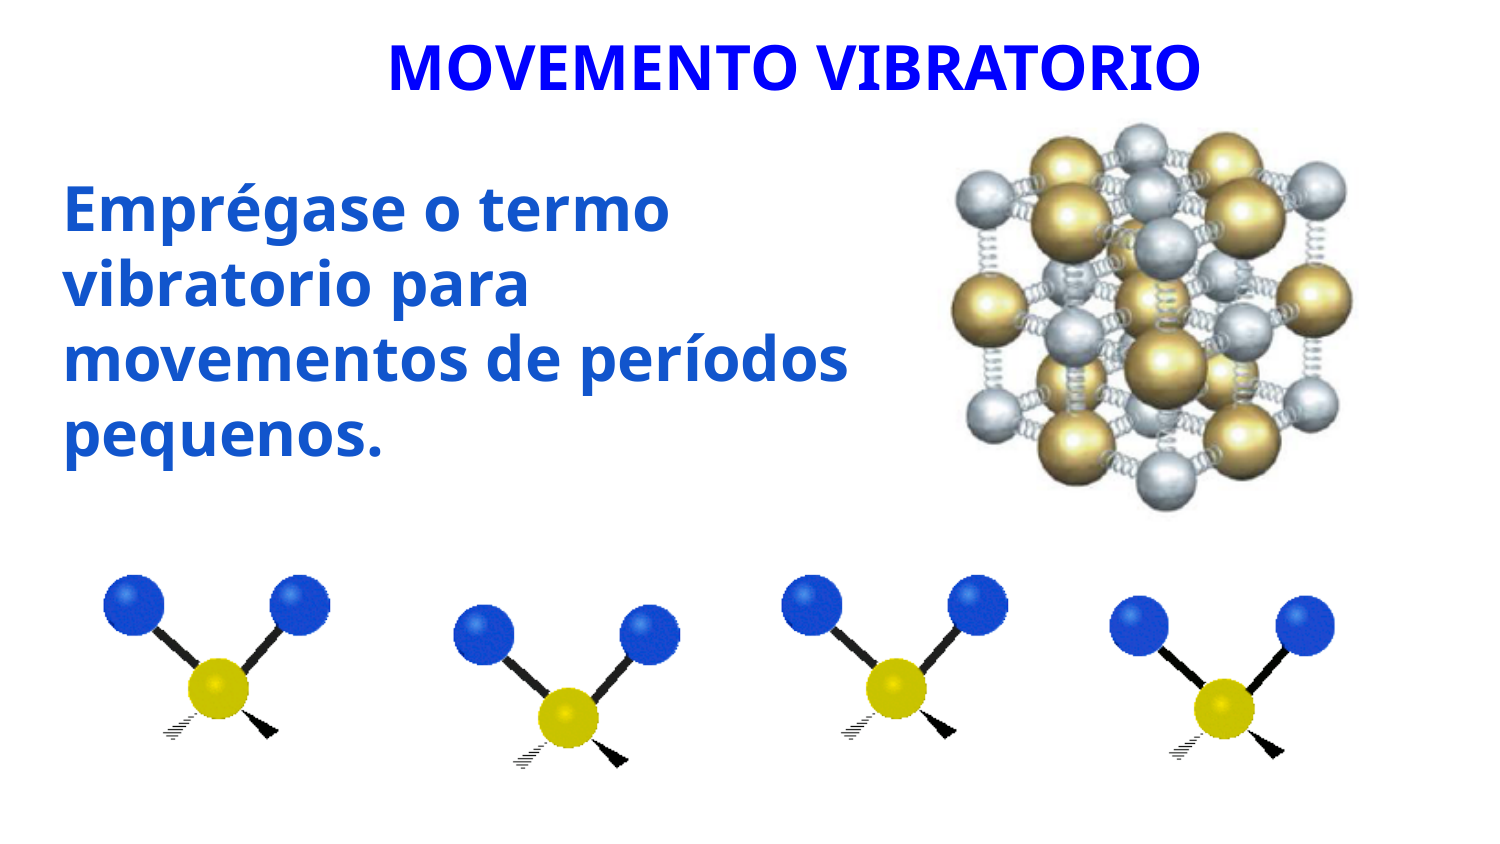

MOVEMENTO VIBRATORIO
Emprégase o termo vibratorio para movementos de períodos pequenos.